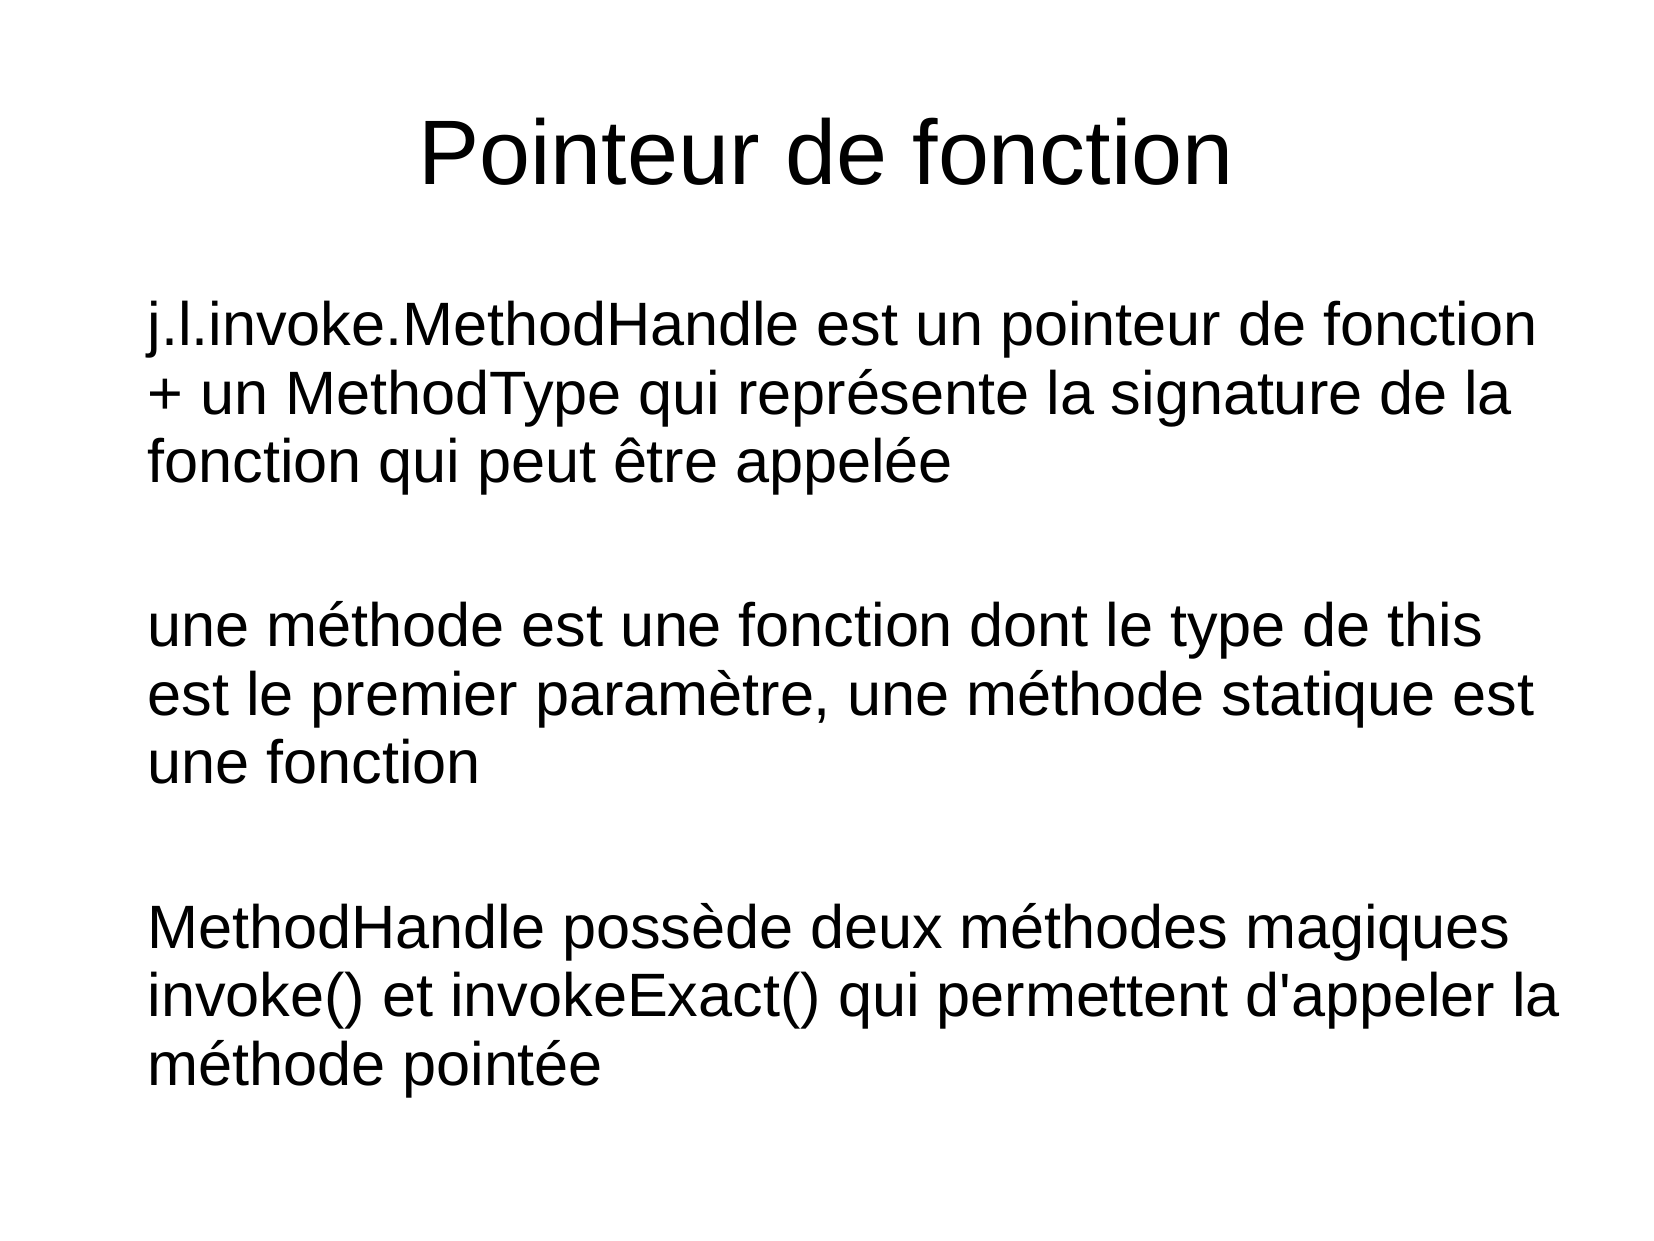

# Pointeur de fonction
j.l.invoke.MethodHandle est un pointeur de fonction + un MethodType qui représente la signature de la fonction qui peut être appelée
une méthode est une fonction dont le type de this est le premier paramètre, une méthode statique est une fonction
MethodHandle possède deux méthodes magiques invoke() et invokeExact() qui permettent d'appeler la méthode pointée